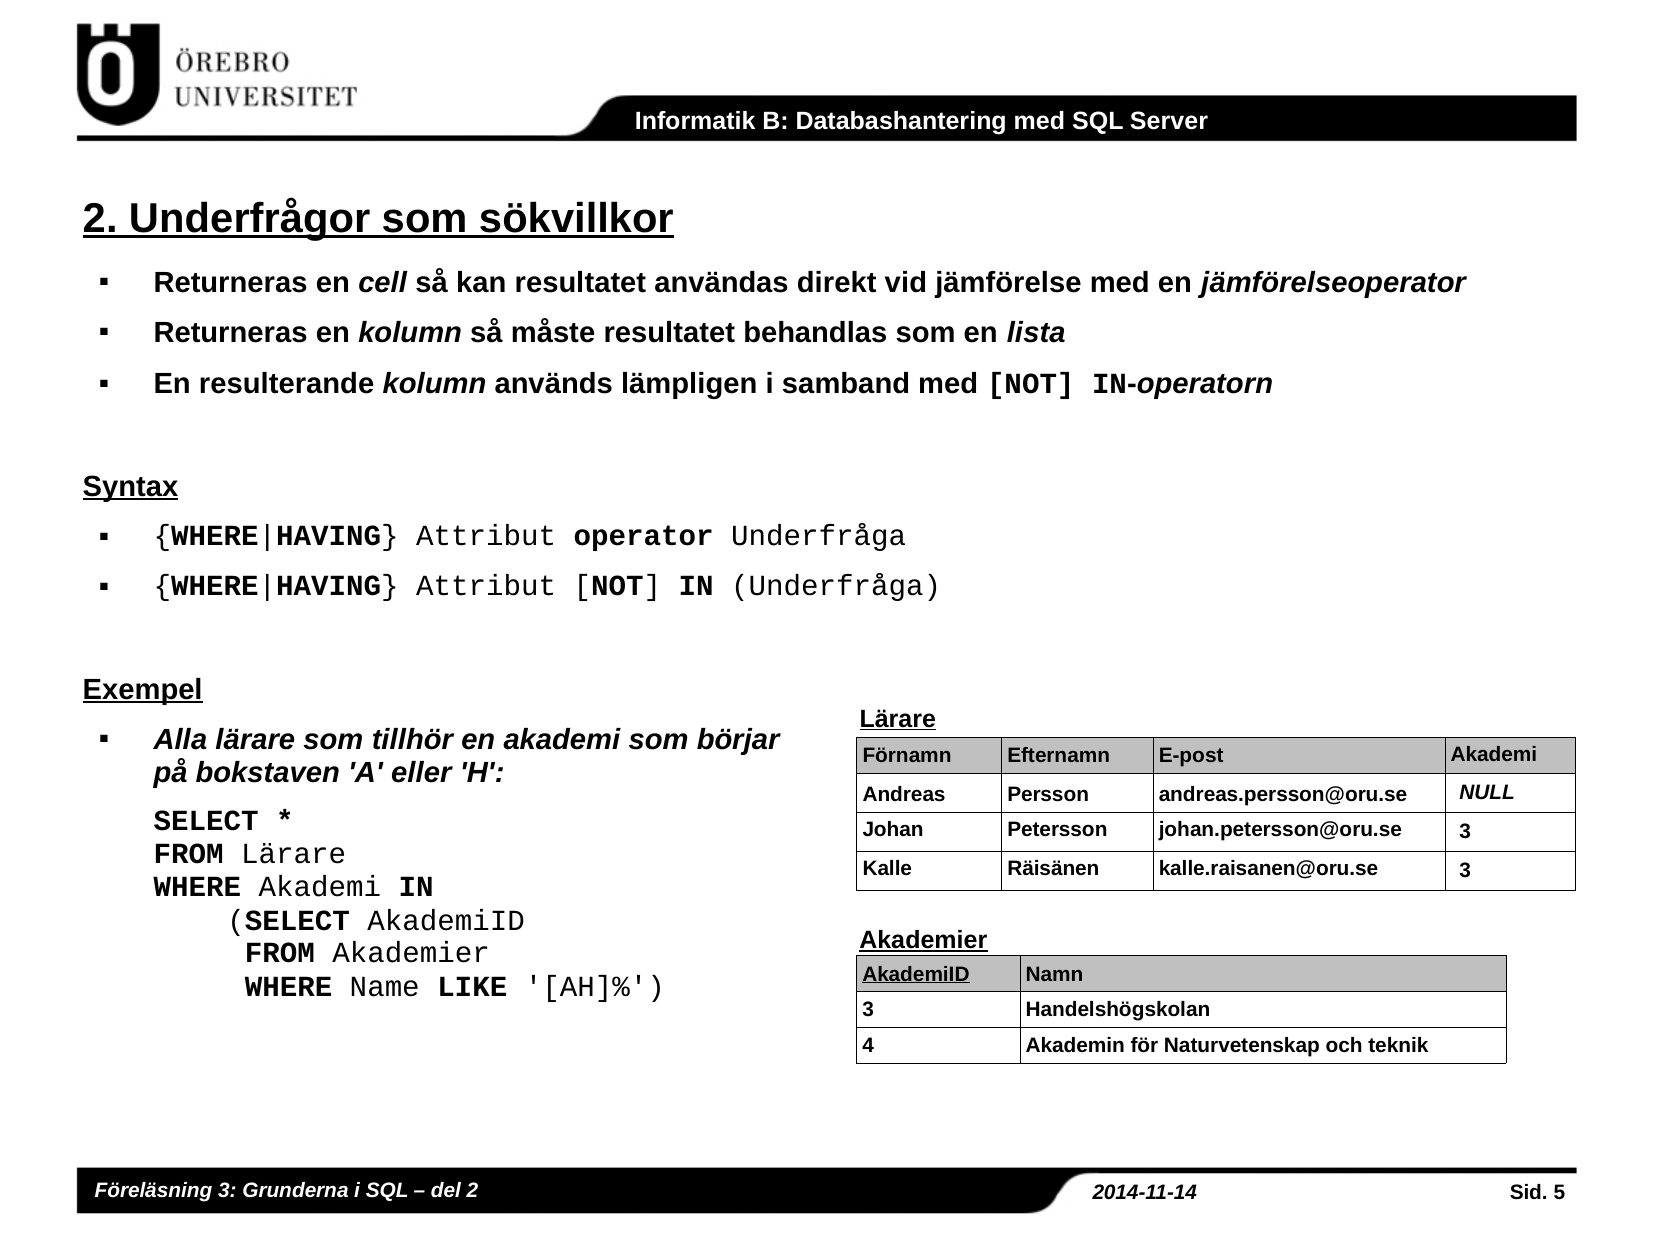

# 2. Underfrågor som sökvillkor
Returneras en cell så kan resultatet användas direkt vid jämförelse med en jämförelseoperator
Returneras en kolumn så måste resultatet behandlas som en lista
En resulterande kolumn används lämpligen i samband med [NOT] IN-operatorn
Syntax
{WHERE|HAVING} Attribut operator Underfråga
{WHERE|HAVING} Attribut [NOT] IN (Underfråga)
Exempel
Alla lärare som tillhör en akademi som börjar
på bokstaven 'A' eller 'H':
SELECT *
FROM Lärare
WHERE Akademi IN
	(SELECT AkademiID
	 FROM Akademier
	 WHERE Name LIKE '[AH]%')
Lärare
| Förnamn | Efternamn | E-post | Akademi |
| --- | --- | --- | --- |
| Andreas | Persson | andreas.persson@oru.se | NULL |
| Johan | Petersson | johan.petersson@oru.se | 3 |
| Kalle | Räisänen | kalle.raisanen@oru.se | 3 |
Akademier
| AkademiID | Namn |
| --- | --- |
| 3 | Handelshögskolan |
| 4 | Akademin för Naturvetenskap och teknik |
Föreläsning 3: Grunderna i SQL – del 2
2014-11-14
5